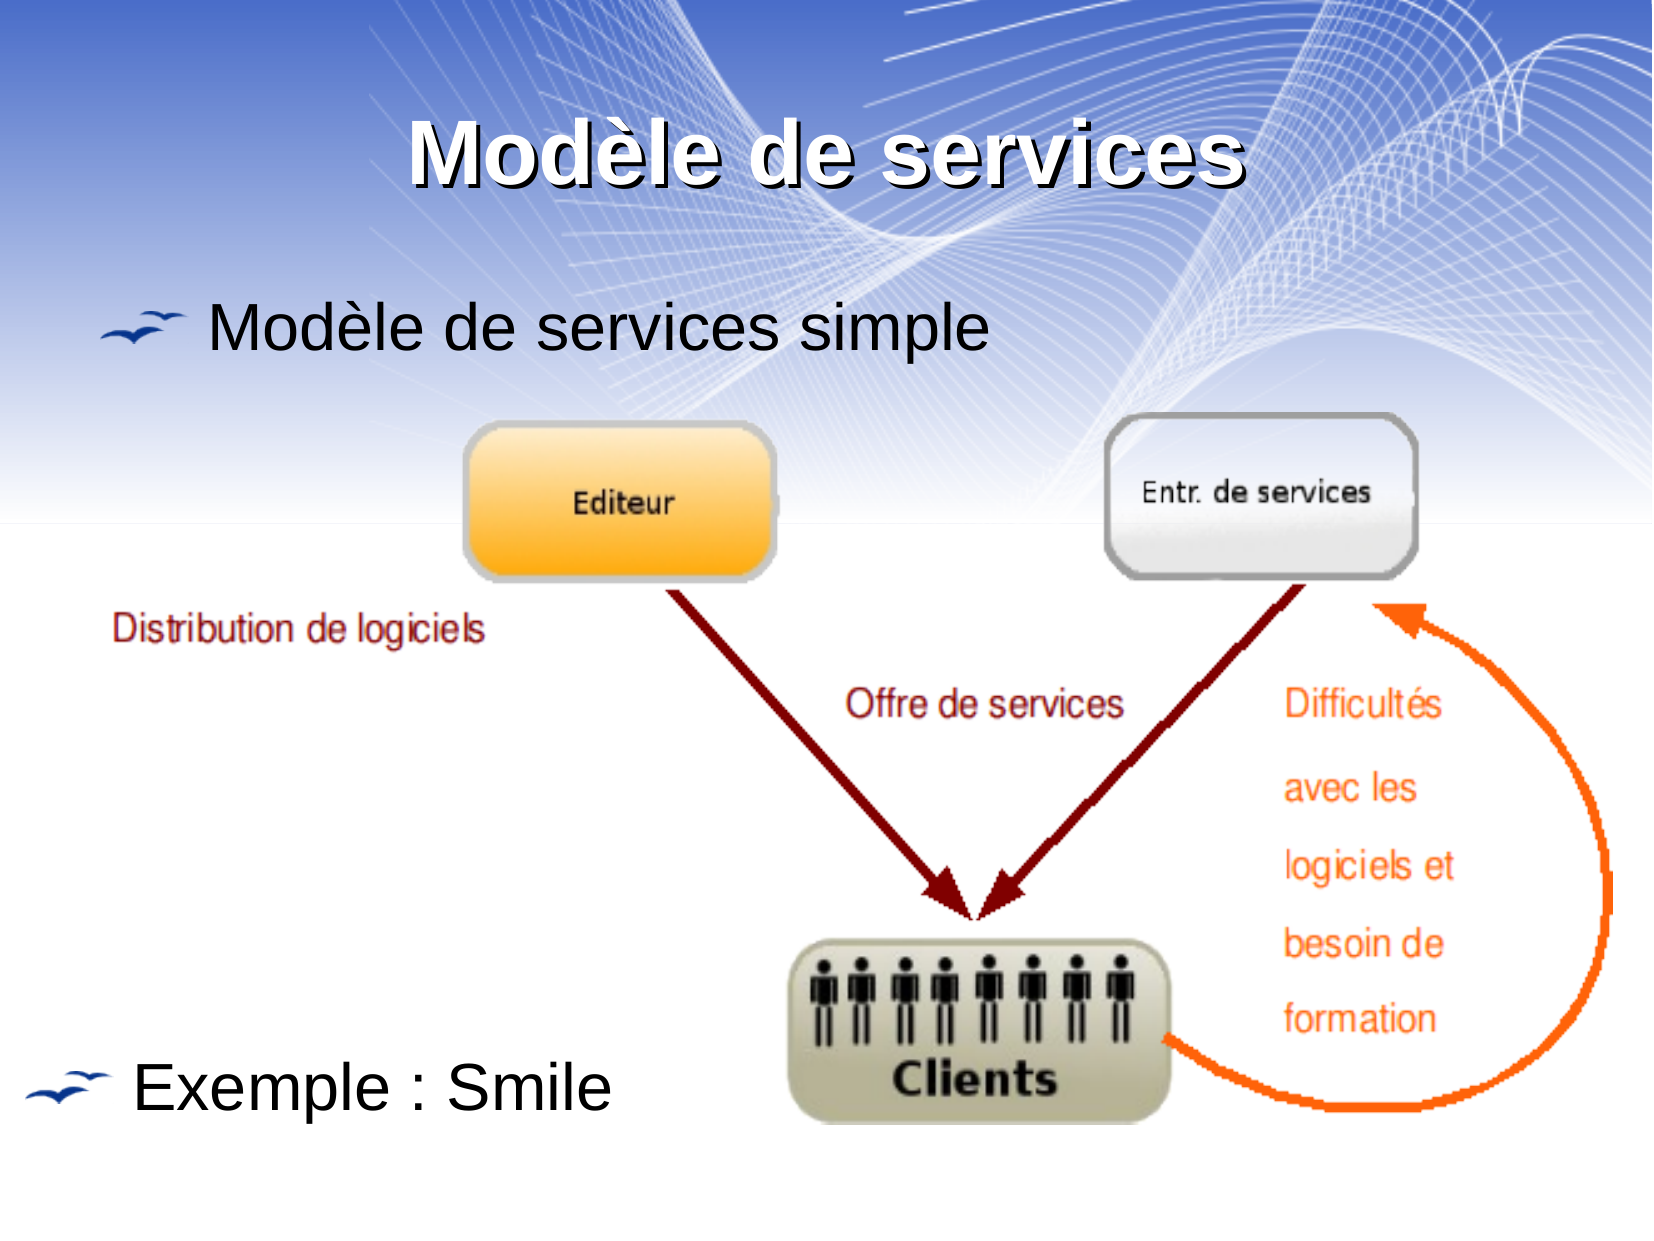

# Modèle de services
 Modèle de services simple
 Exemple : Smile